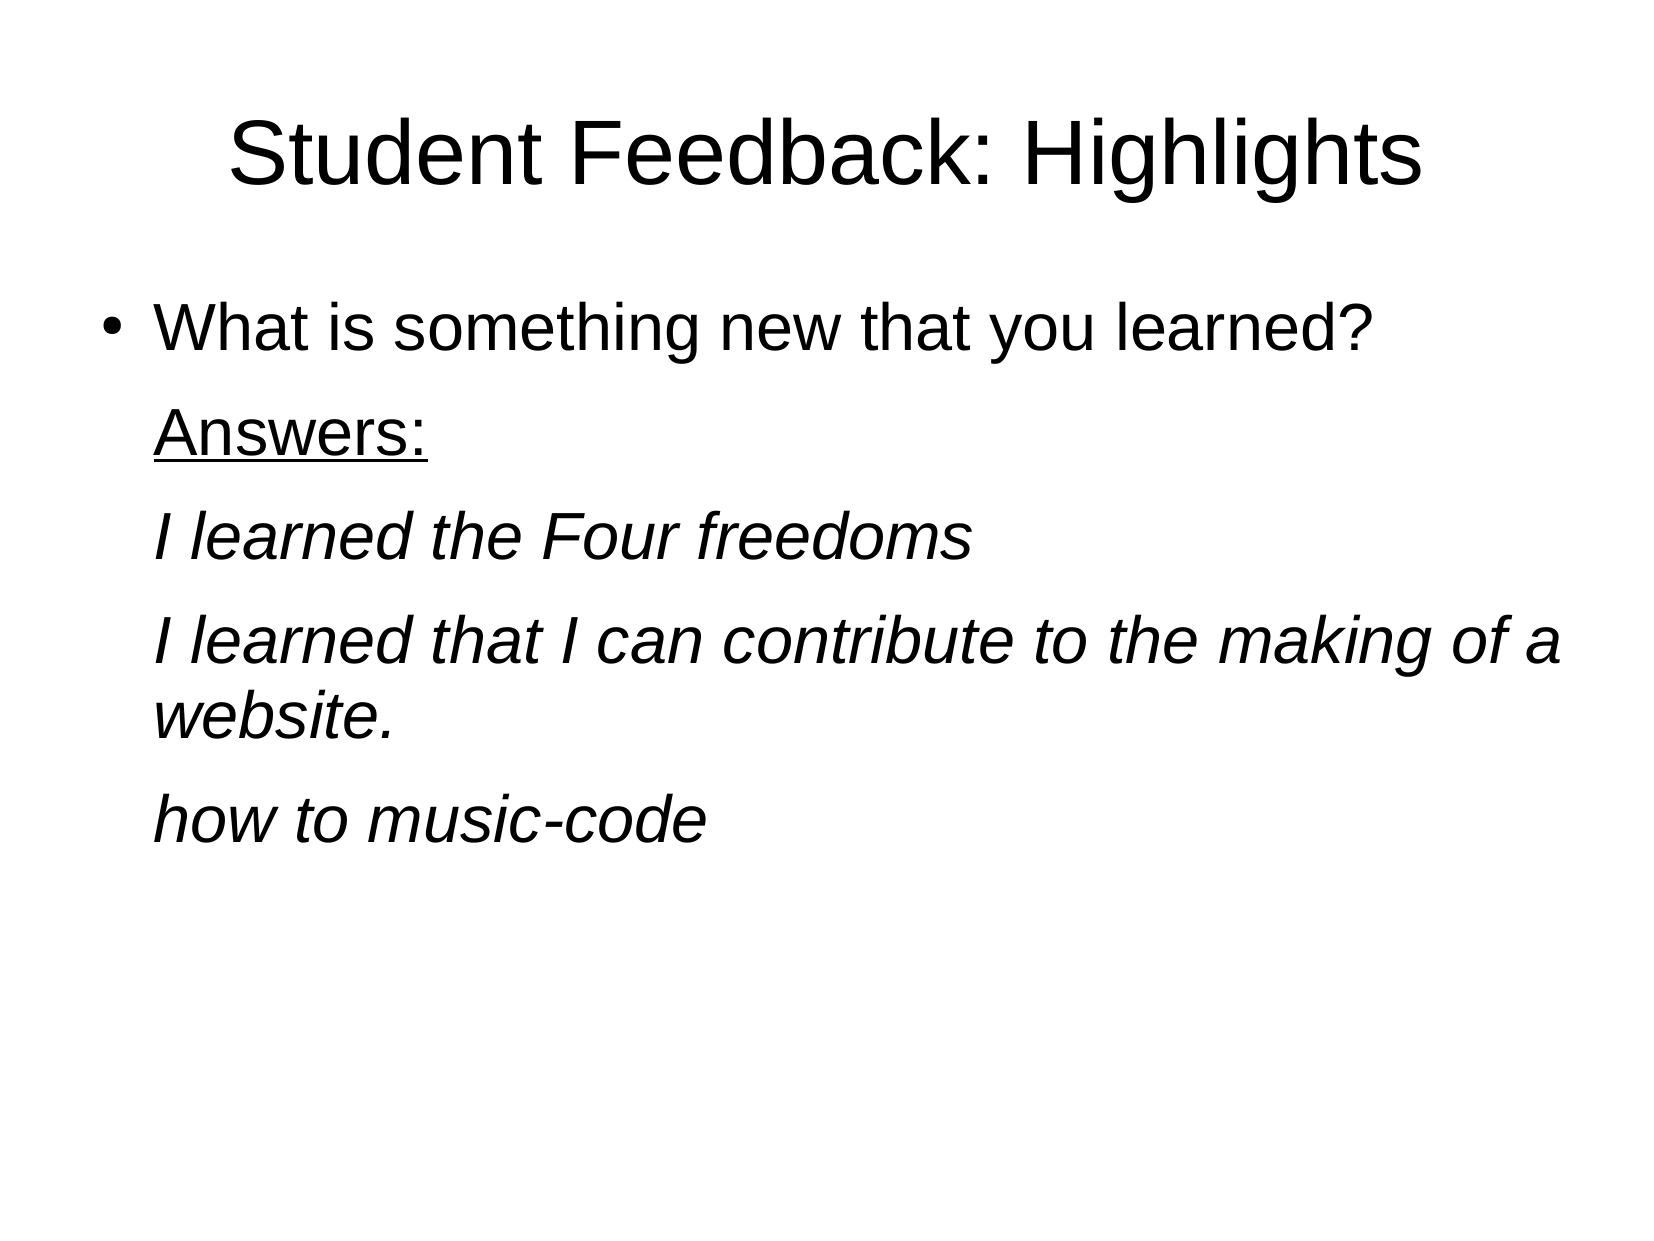

# Student Feedback: Highlights
What is something new that you learned?
Answers:
I learned the Four freedoms
I learned that I can contribute to the making of a website.
how to music-code